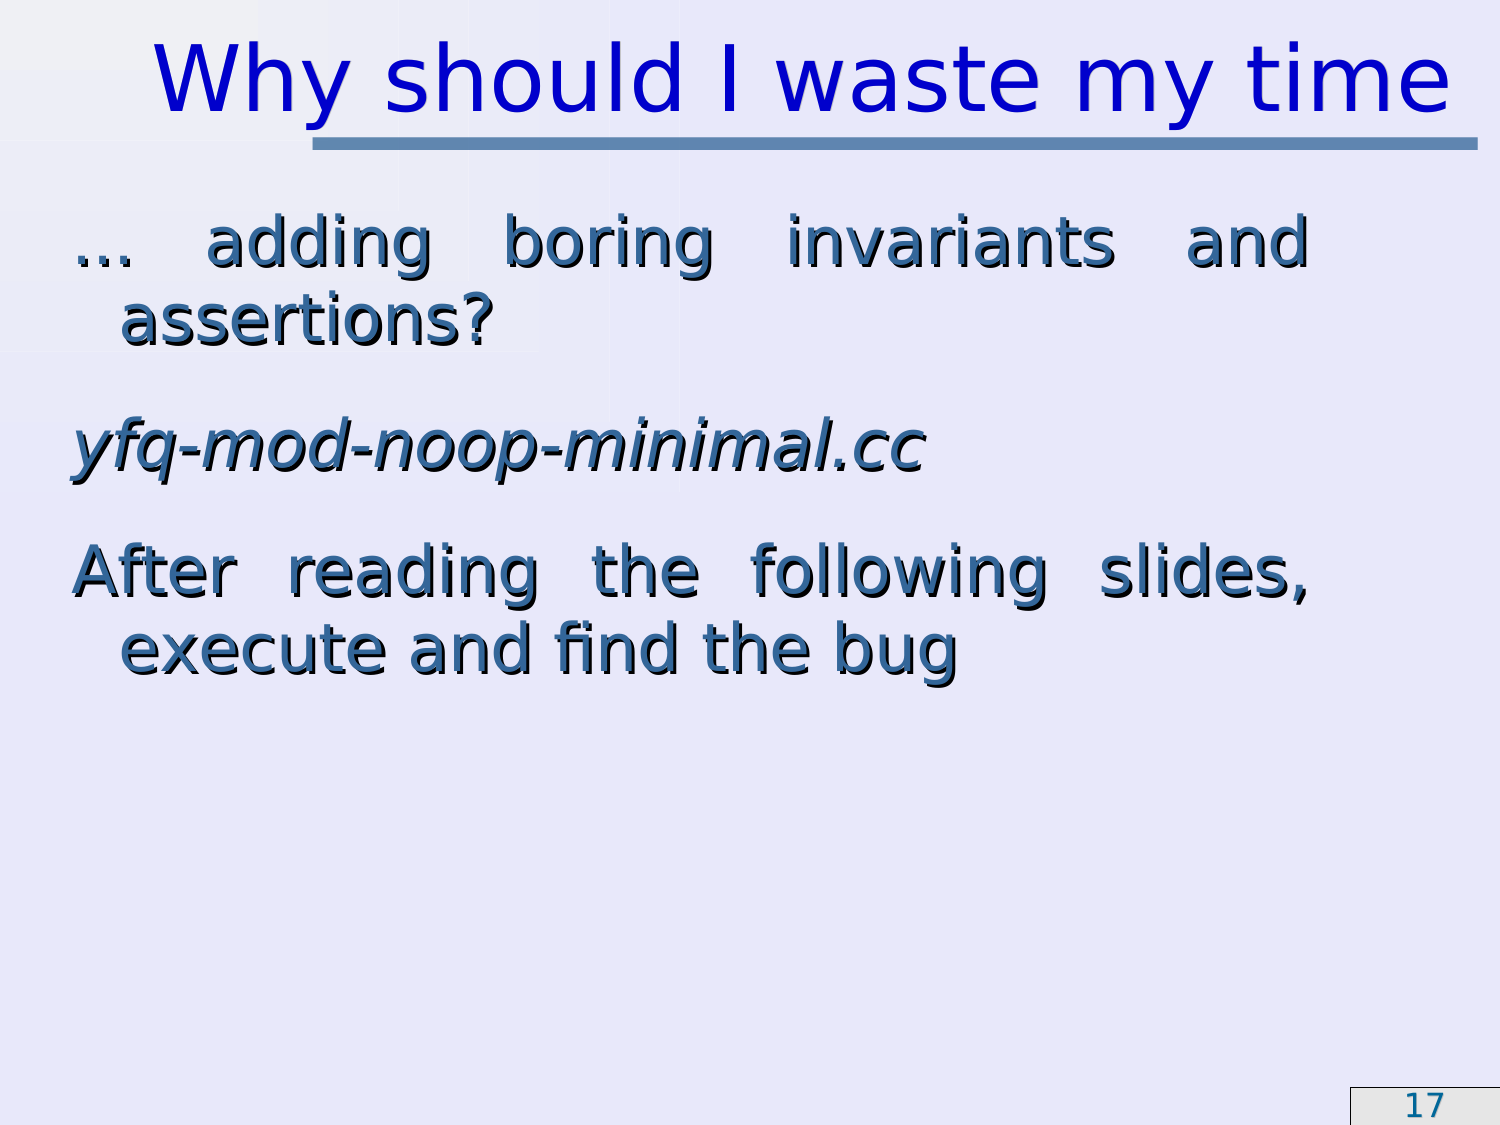

# Why should I waste my time
... adding boring invariants and assertions?
yfq-mod-noop-minimal.cc
After reading the following slides, execute and find the bug